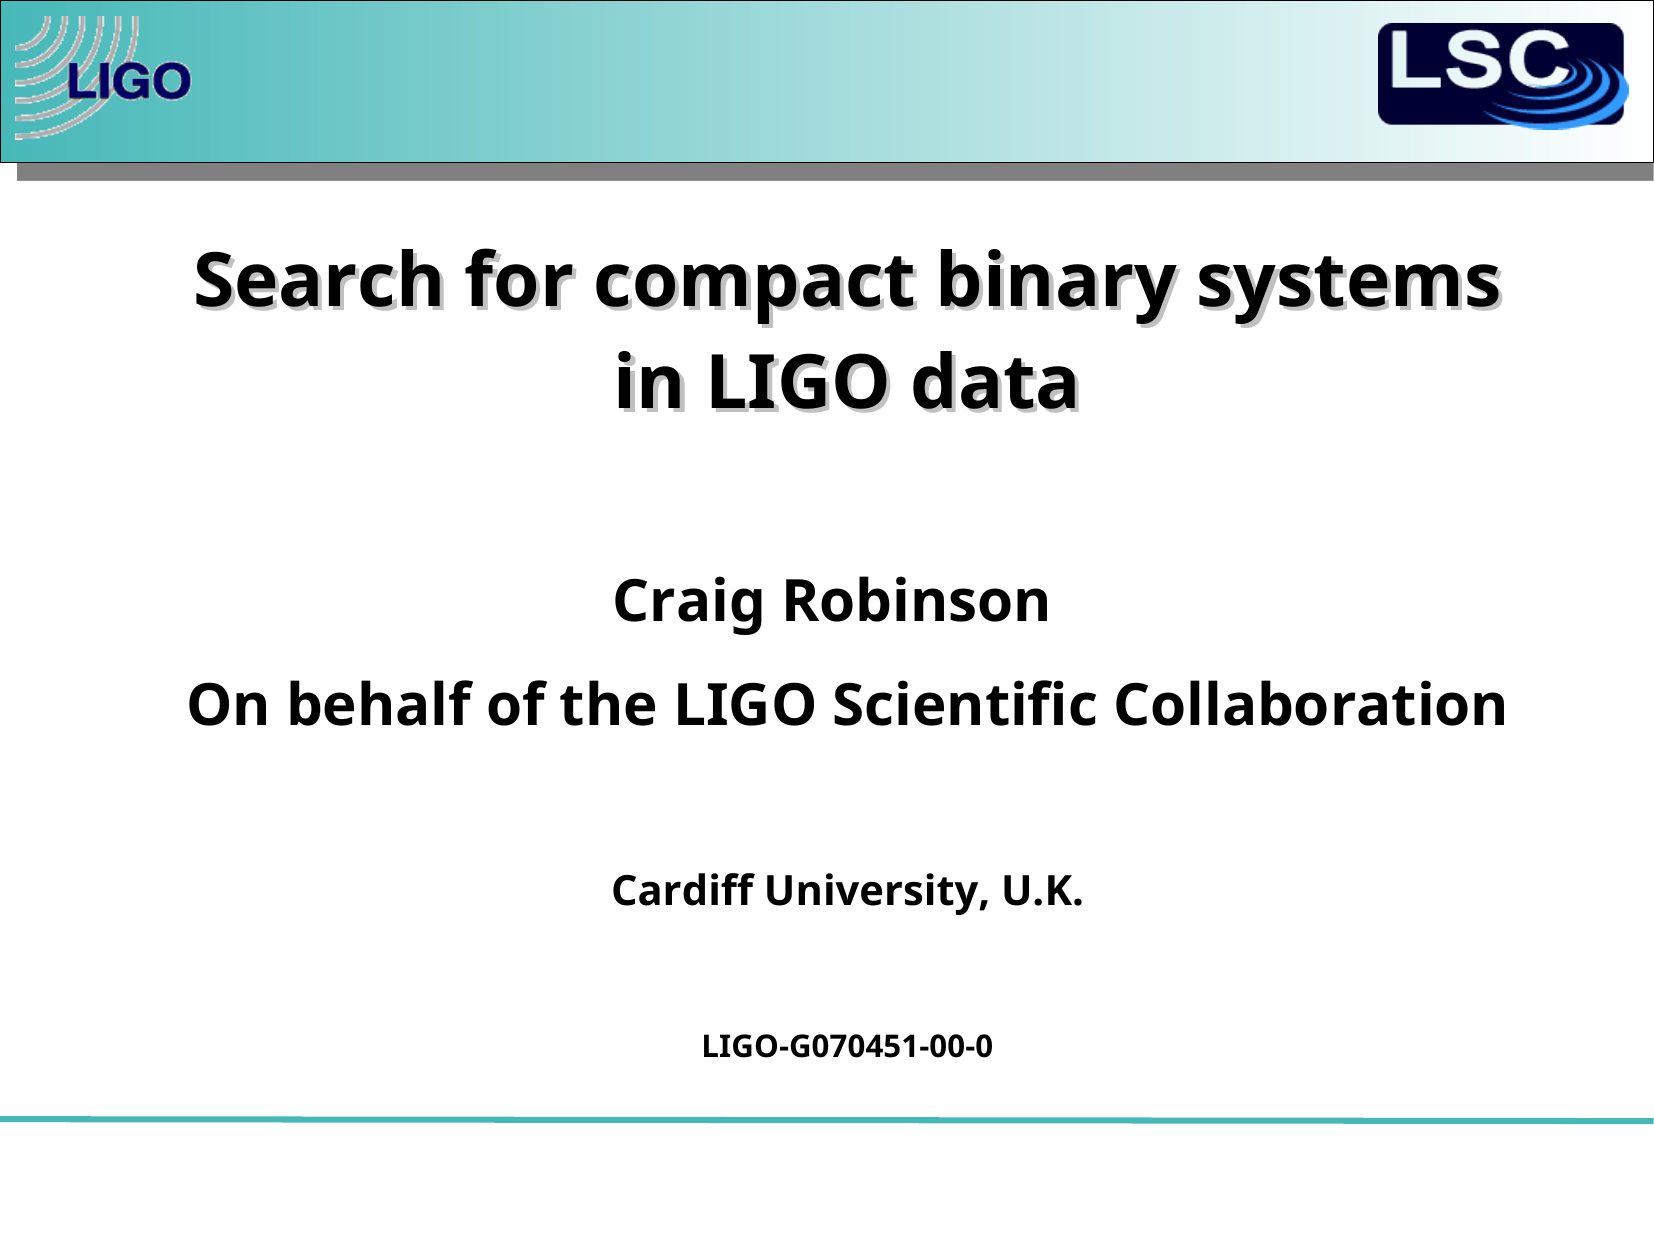

Search for compact binary systems in LIGO data
Craig Robinson
On behalf of the LIGO Scientific Collaboration
Cardiff University, U.K.
LIGO-G070451-00-0